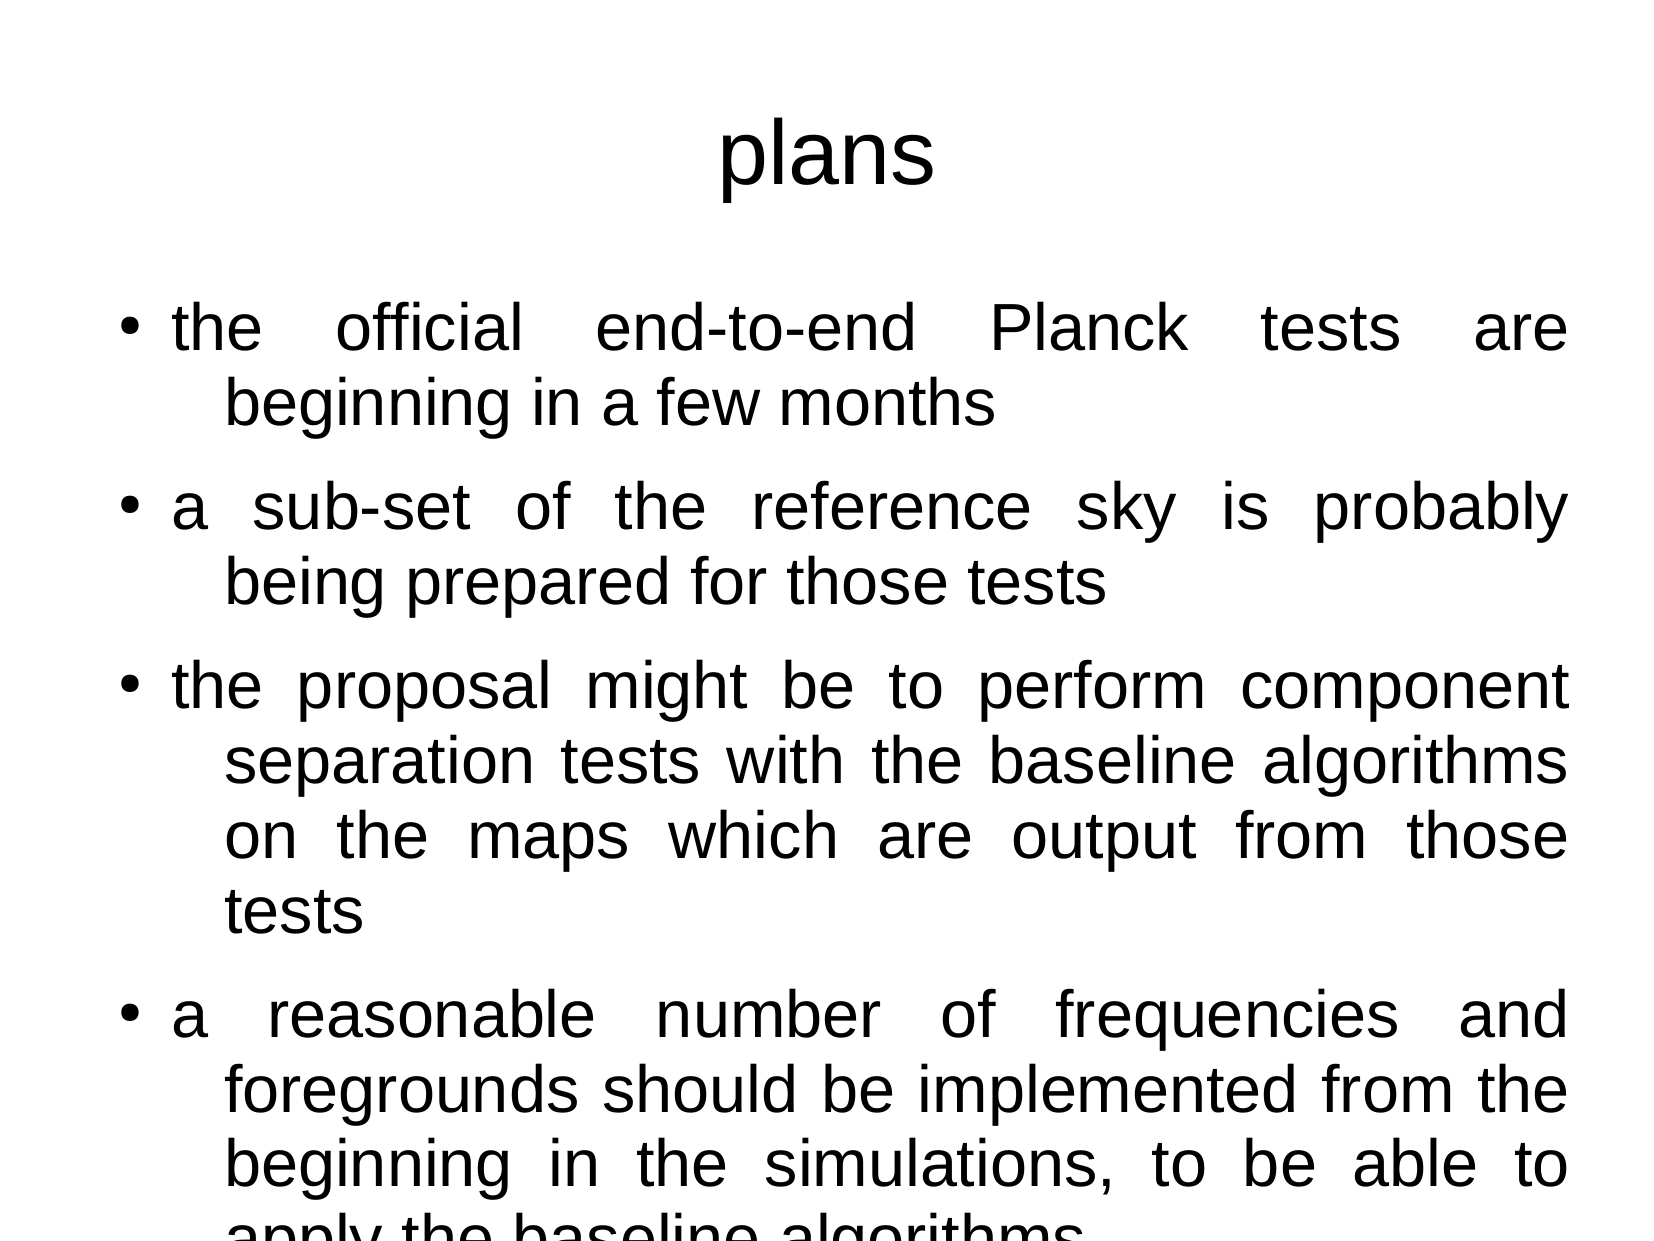

# plans
the official end-to-end Planck tests are beginning in a few months
a sub-set of the reference sky is probably being prepared for those tests
the proposal might be to perform component separation tests with the baseline algorithms on the maps which are output from those tests
a reasonable number of frequencies and foregrounds should be implemented from the beginning in the simulations, to be able to apply the baseline algorithms